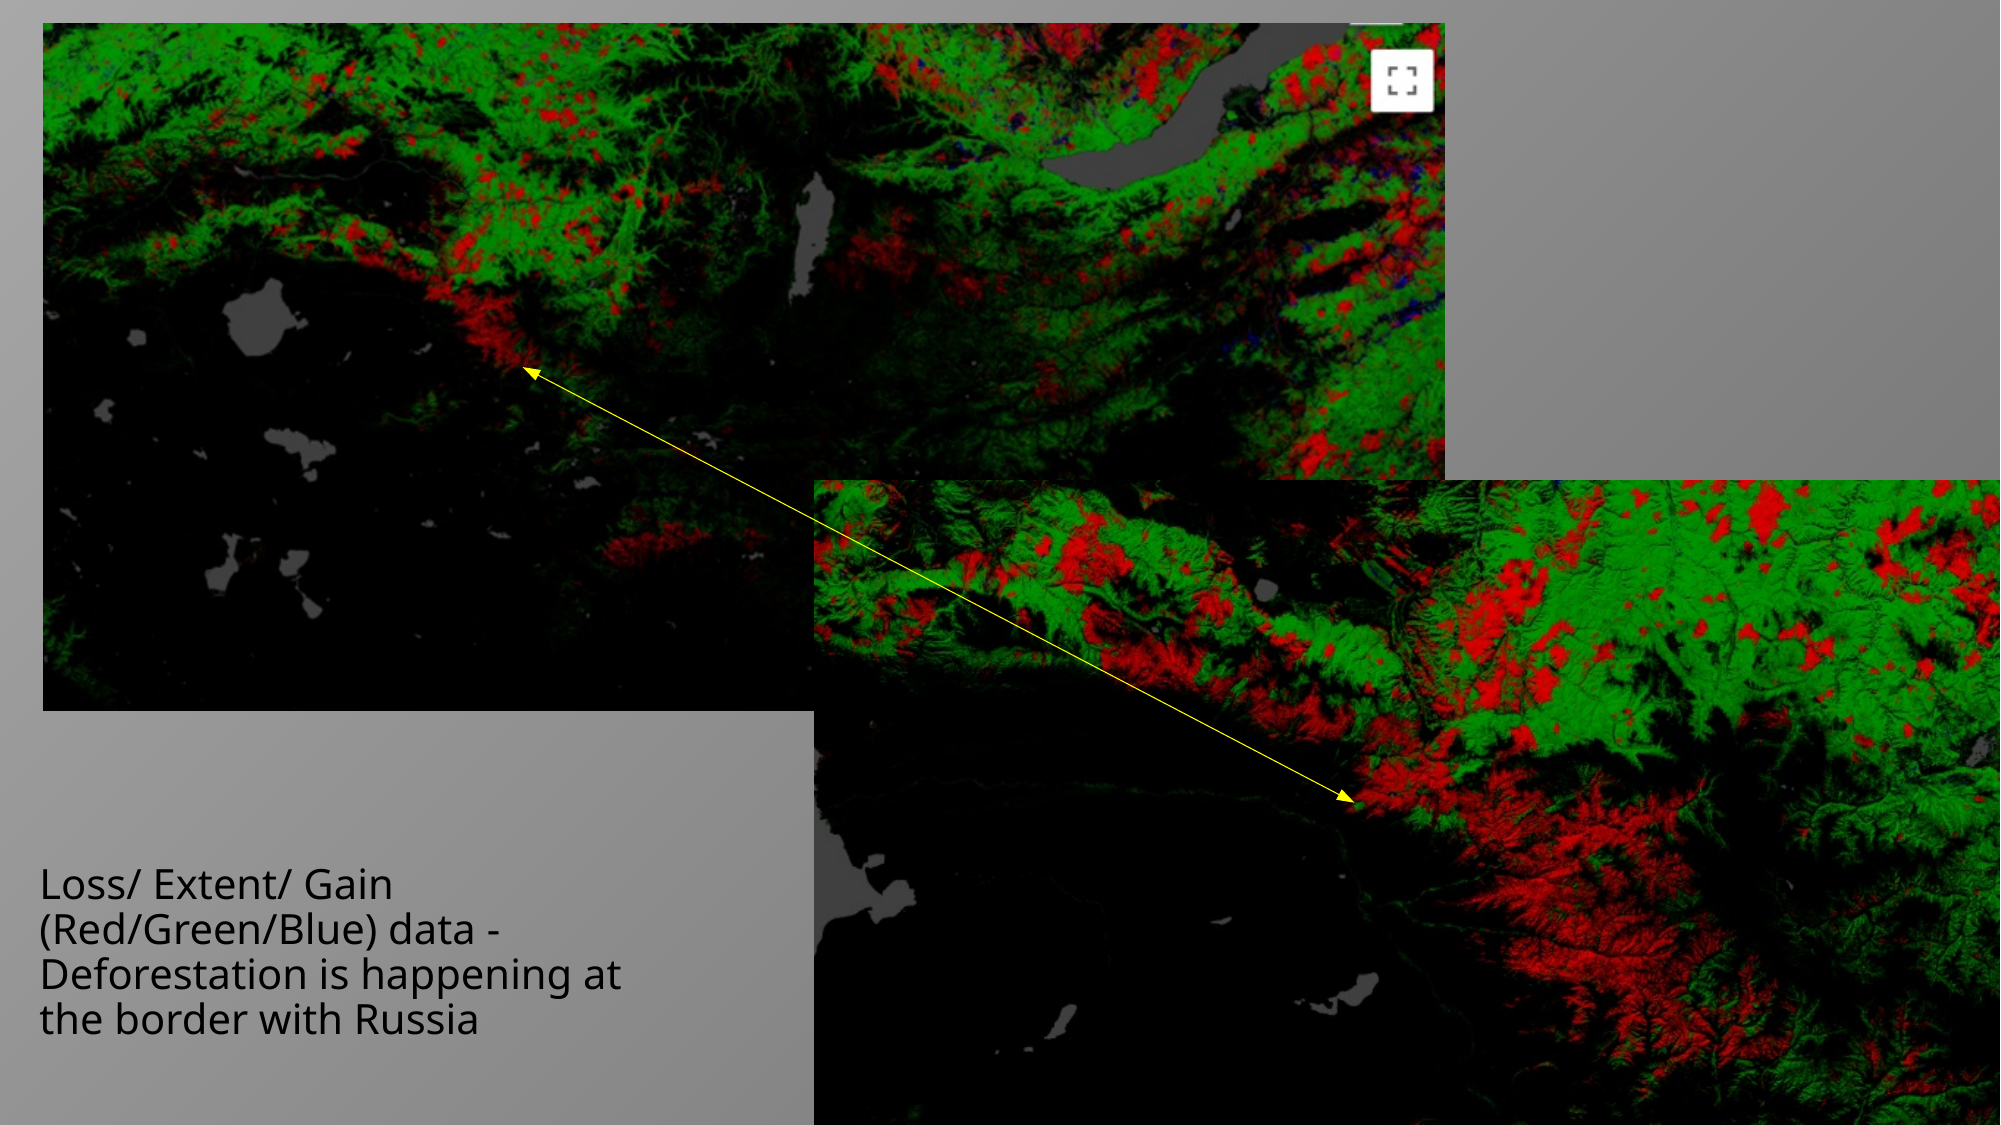

# Loss/ Extent/ Gain (Red/Green/Blue) data - Deforestation is happening at the border with Russia